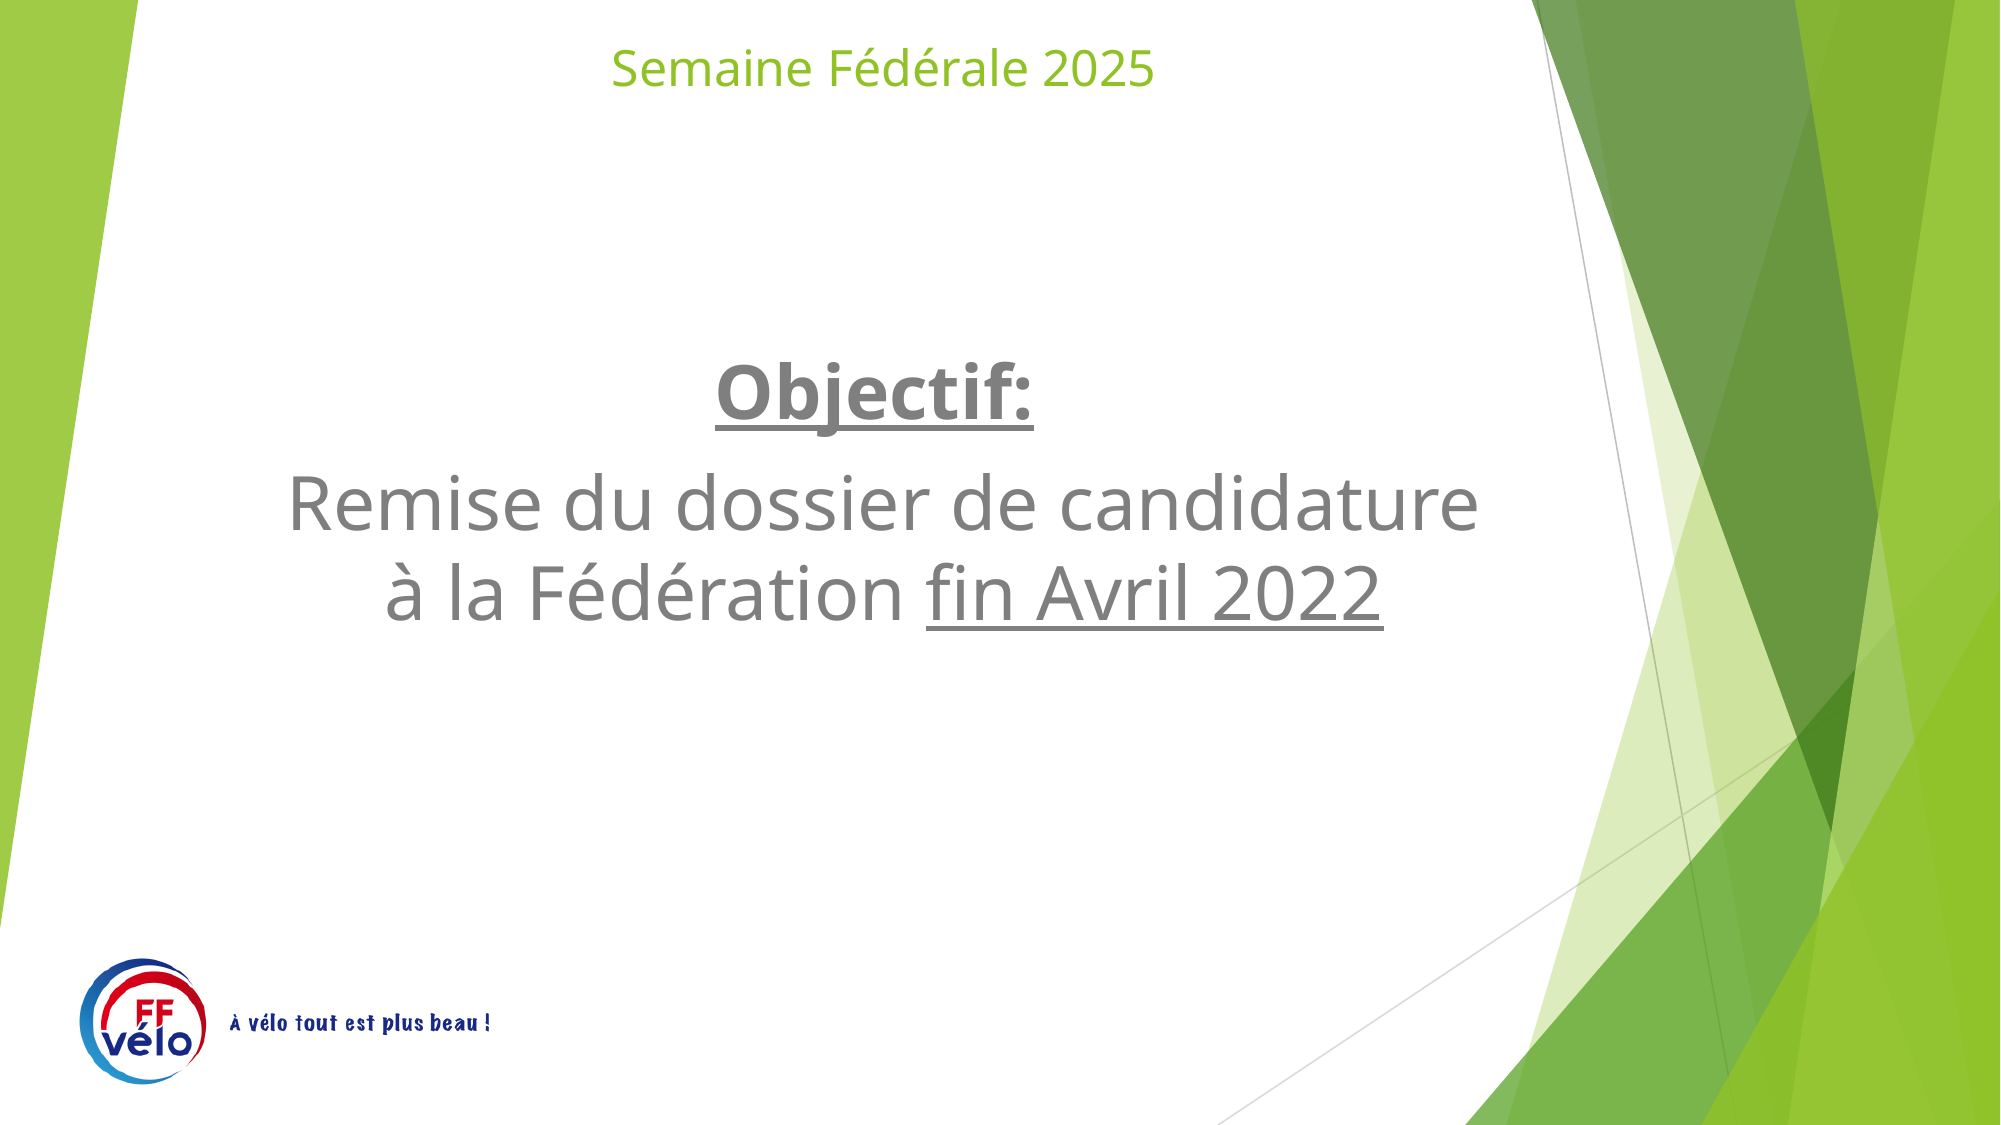

# Semaine Fédérale 2025
Objectif:
Remise du dossier de candidature à la Fédération fin Avril 2022